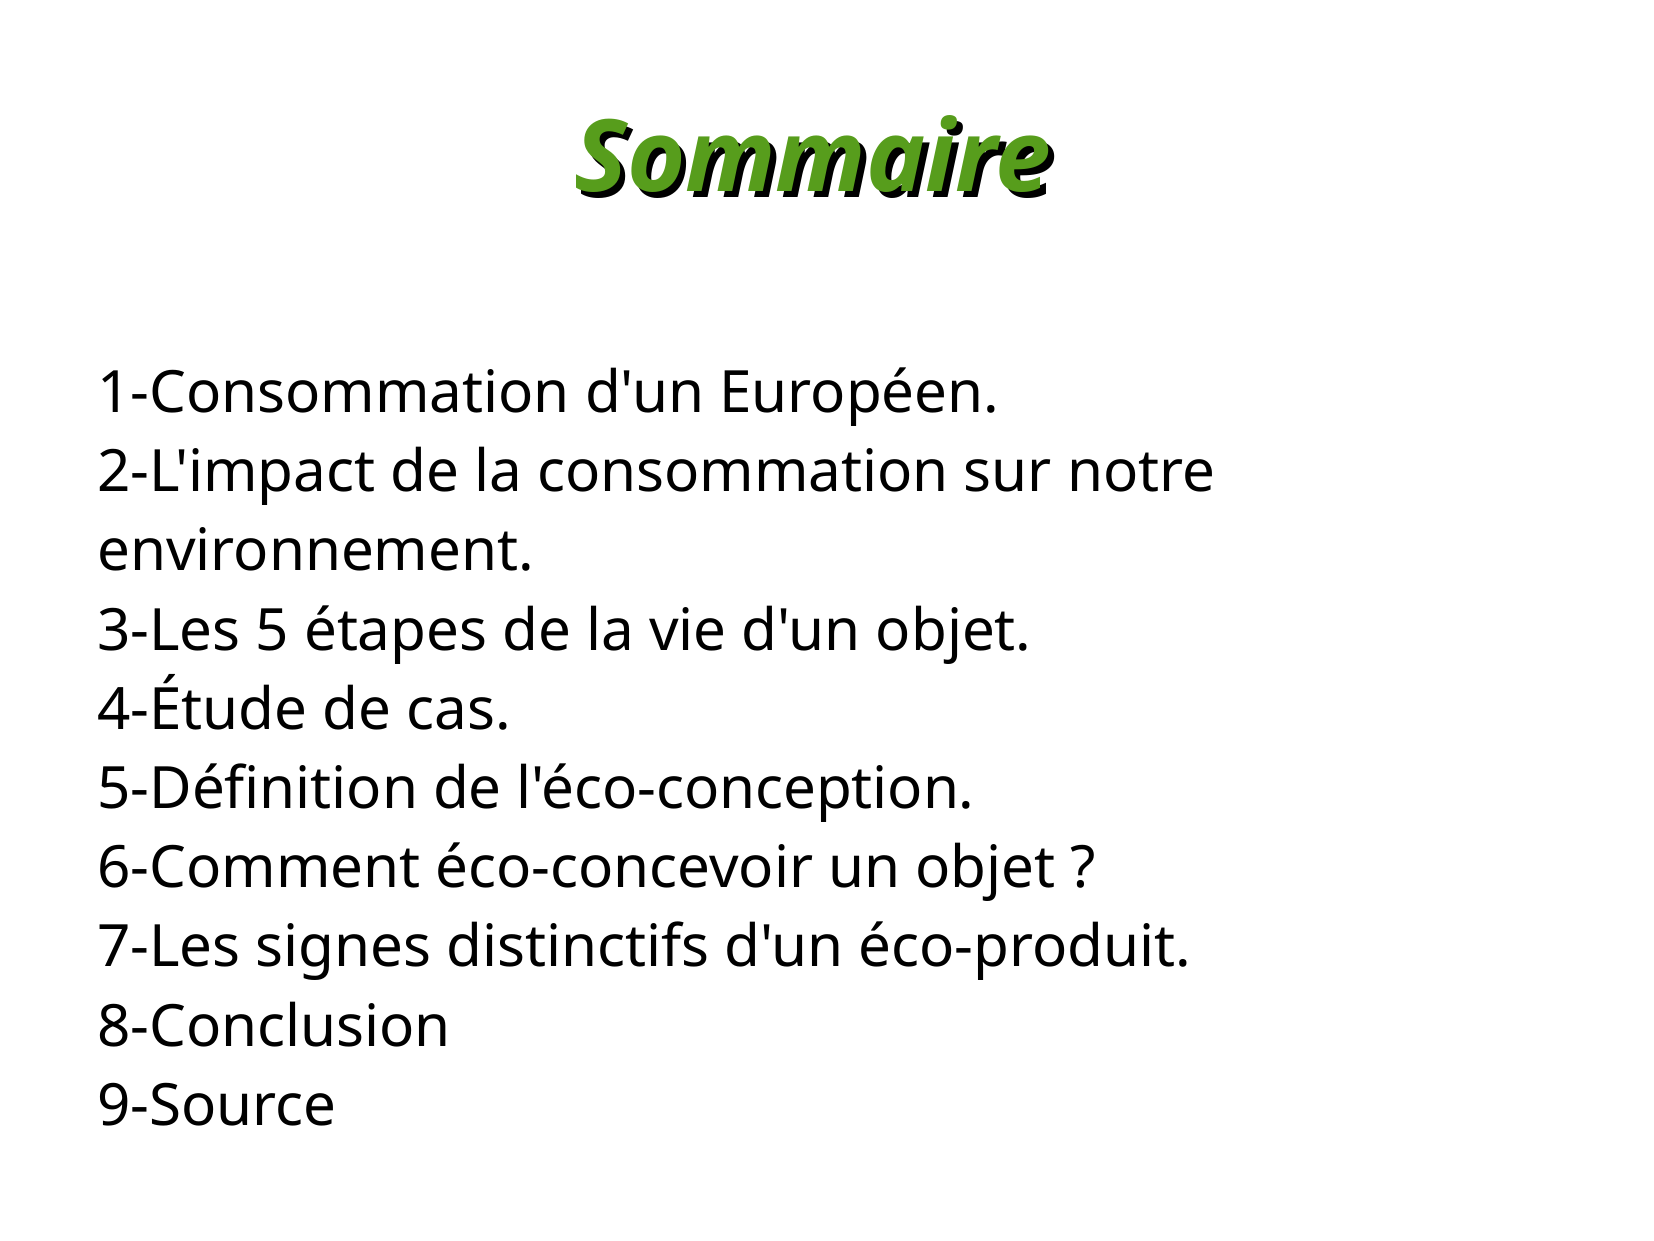

# Sommaire
1-Consommation d'un Européen.
2-L'impact de la consommation sur notre environnement.
3-Les 5 étapes de la vie d'un objet.
4-Étude de cas.
5-Définition de l'éco-conception.
6-Comment éco-concevoir un objet ?
7-Les signes distinctifs d'un éco-produit.
8-Conclusion
9-Source